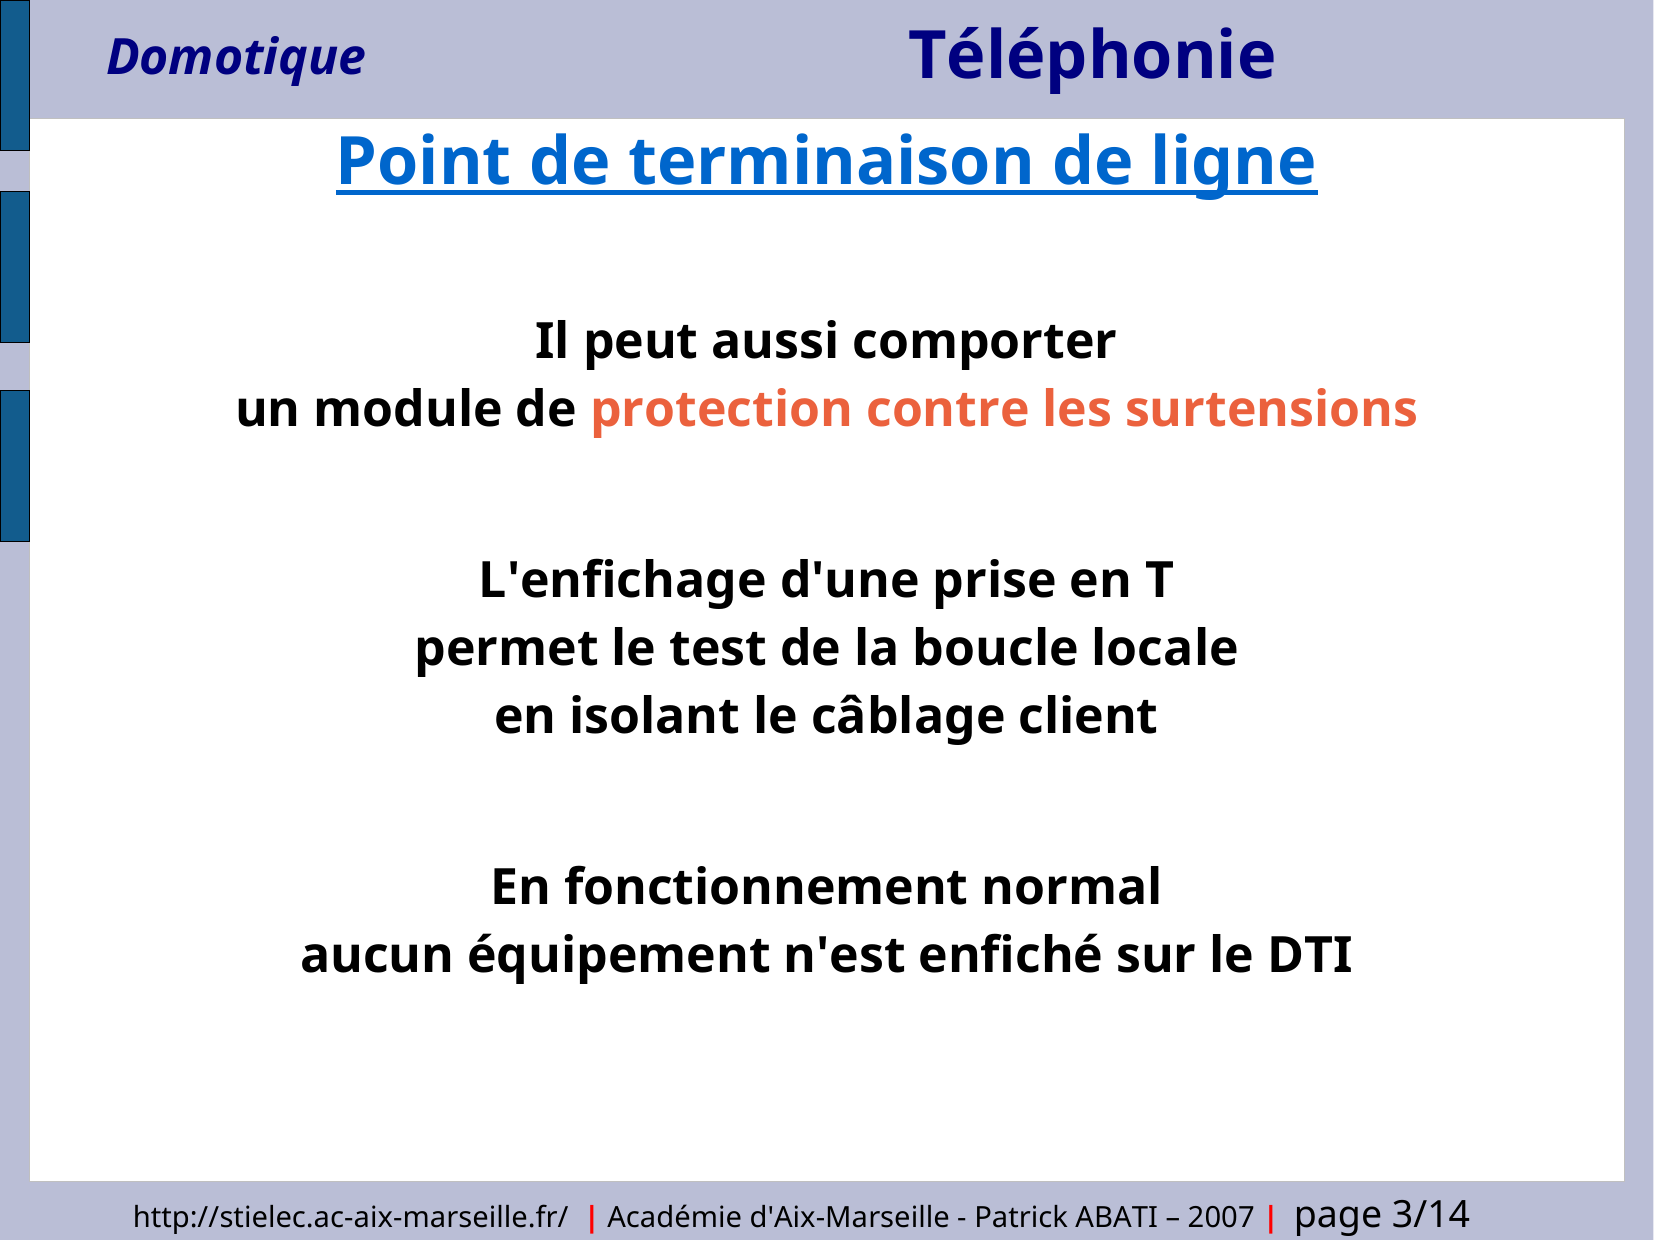

Point de terminaison de ligne
Il peut aussi comporter
un module de protection contre les surtensions
L'enfichage d'une prise en T
permet le test de la boucle locale
en isolant le câblage client
En fonctionnement normal
aucun équipement n'est enfiché sur le DTI